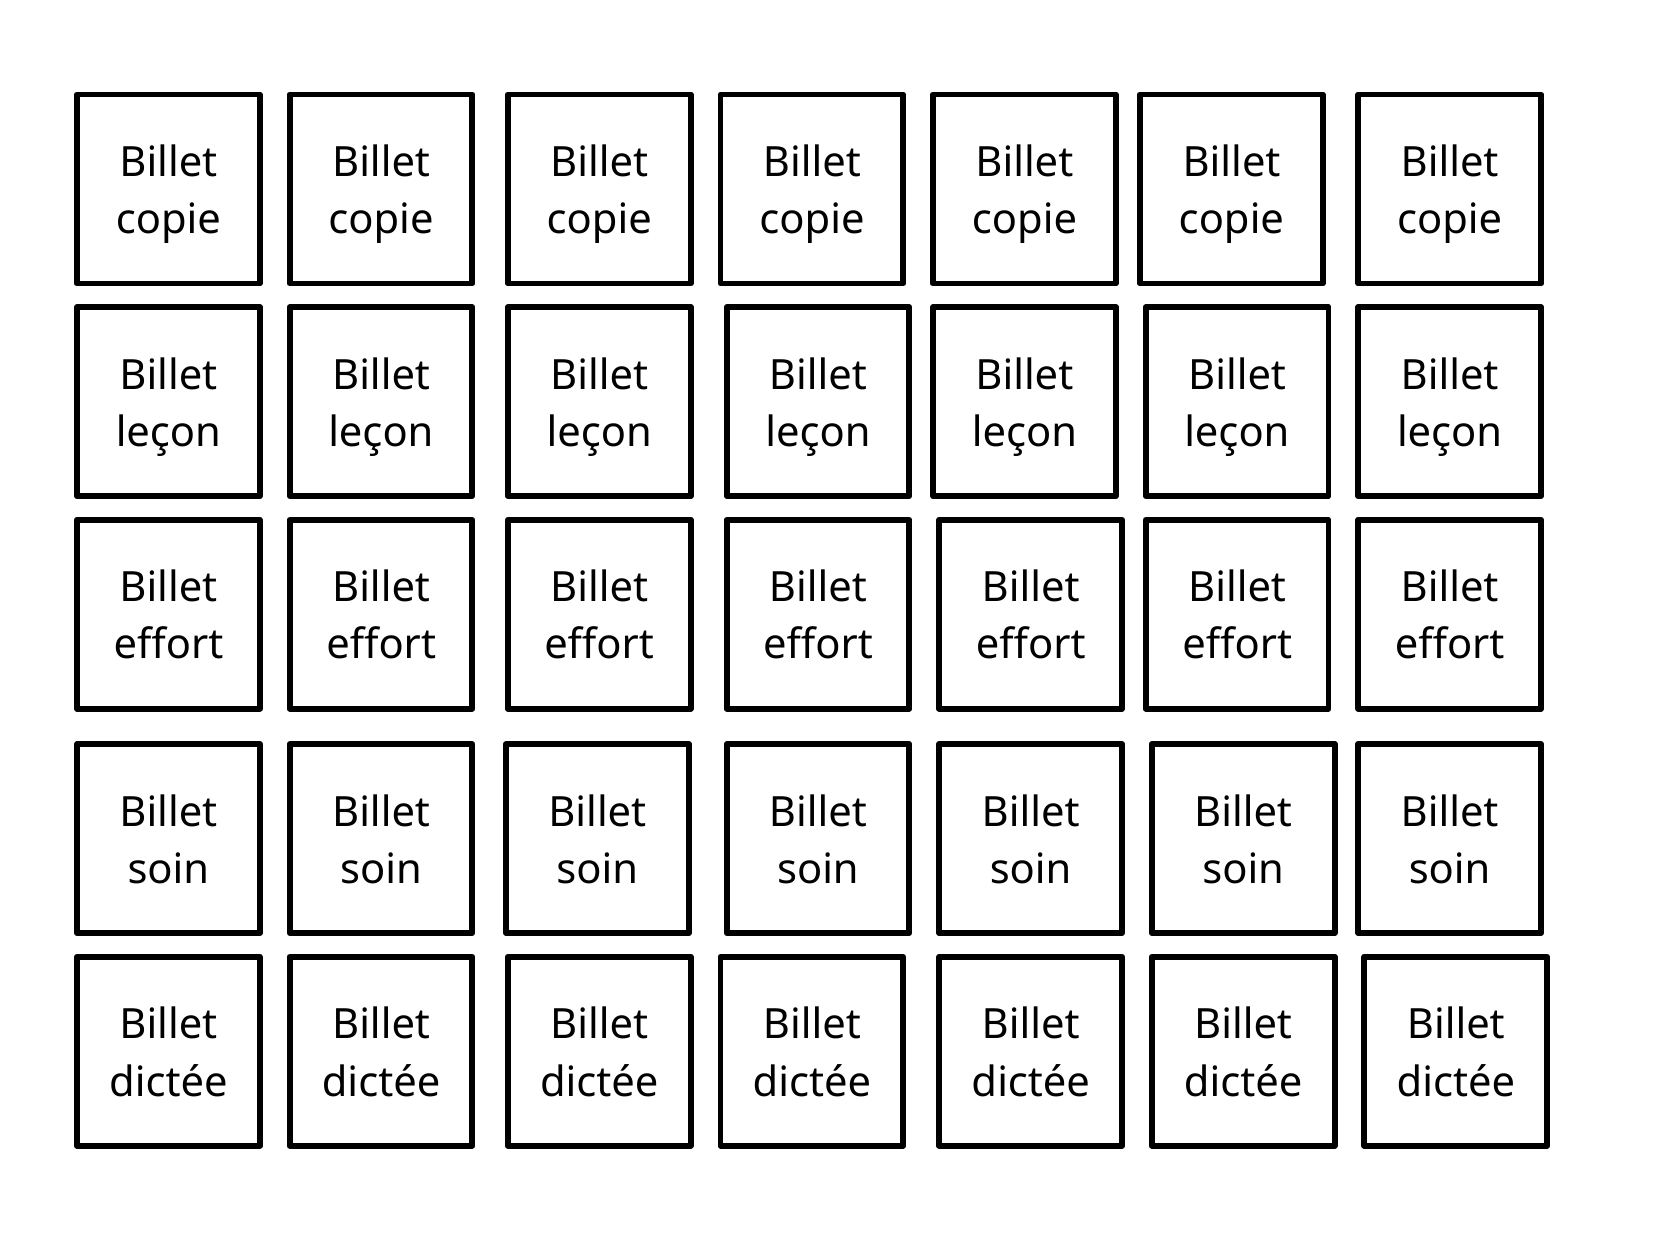

Billet
copie
 Billet
copie
 Billet
copie
 Billet
copie
 Billet
copie
 Billet
copie
 Billet
copie
 Billet
leçon
 Billet
leçon
 Billet
leçon
 Billet
leçon
 Billet
leçon
 Billet
leçon
 Billet
leçon
 Billet
effort
 Billet
effort
 Billet
effort
 Billet
effort
 Billet
effort
 Billet
effort
 Billet
effort
 Billet
soin
 Billet
soin
 Billet
soin
 Billet
soin
 Billet
soin
 Billet
soin
 Billet
soin
 Billet
dictée
 Billet
dictée
 Billet
dictée
 Billet
dictée
 Billet
dictée
 Billet
dictée
 Billet
dictée